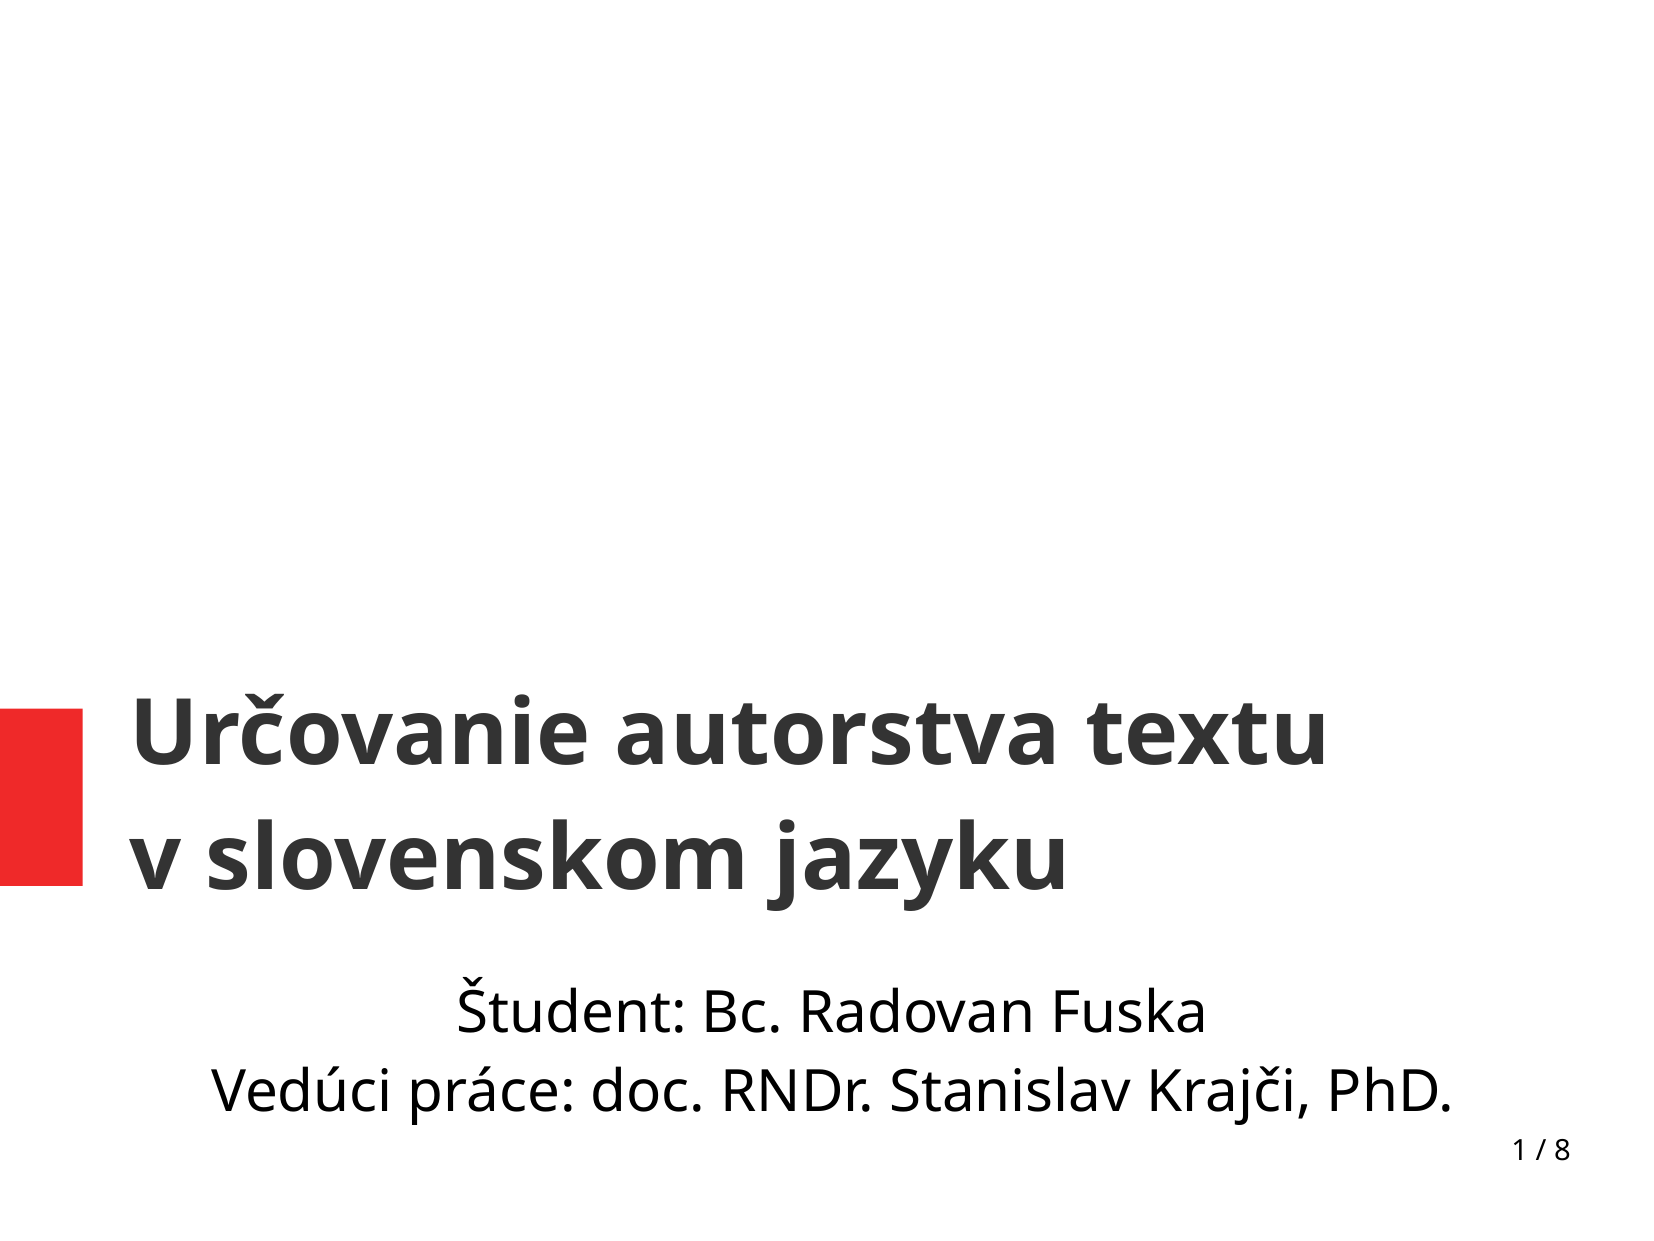

# Určovanie autorstva textu v slovenskom jazyku
Študent: Bc. Radovan Fuska
Vedúci práce: doc. RNDr. Stanislav Krajči, PhD.
1